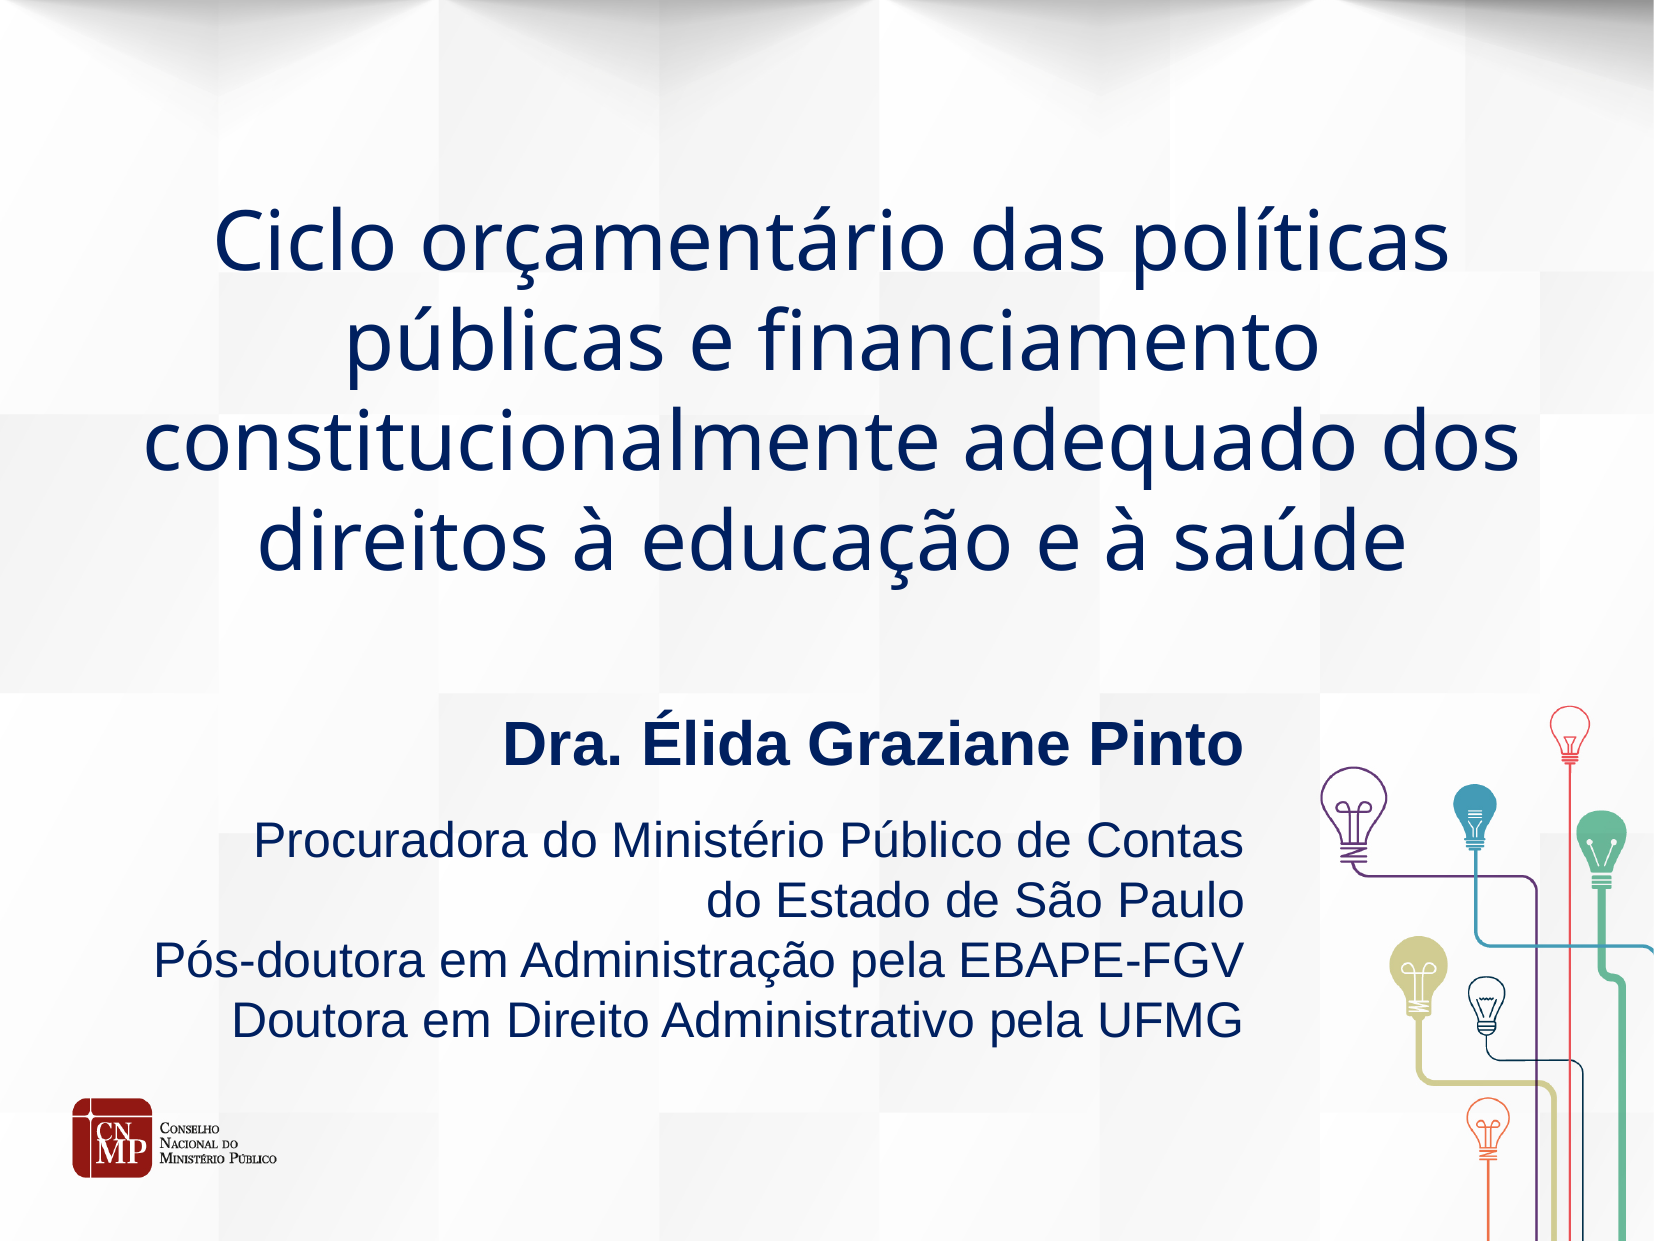

# Ciclo orçamentário das políticas públicas e financiamento constitucionalmente adequado dos direitos à educação e à saúde
Dra. Élida Graziane Pinto
Procuradora do Ministério Público de Contas
do Estado de São Paulo
Pós-doutora em Administração pela EBAPE-FGV
Doutora em Direito Administrativo pela UFMG